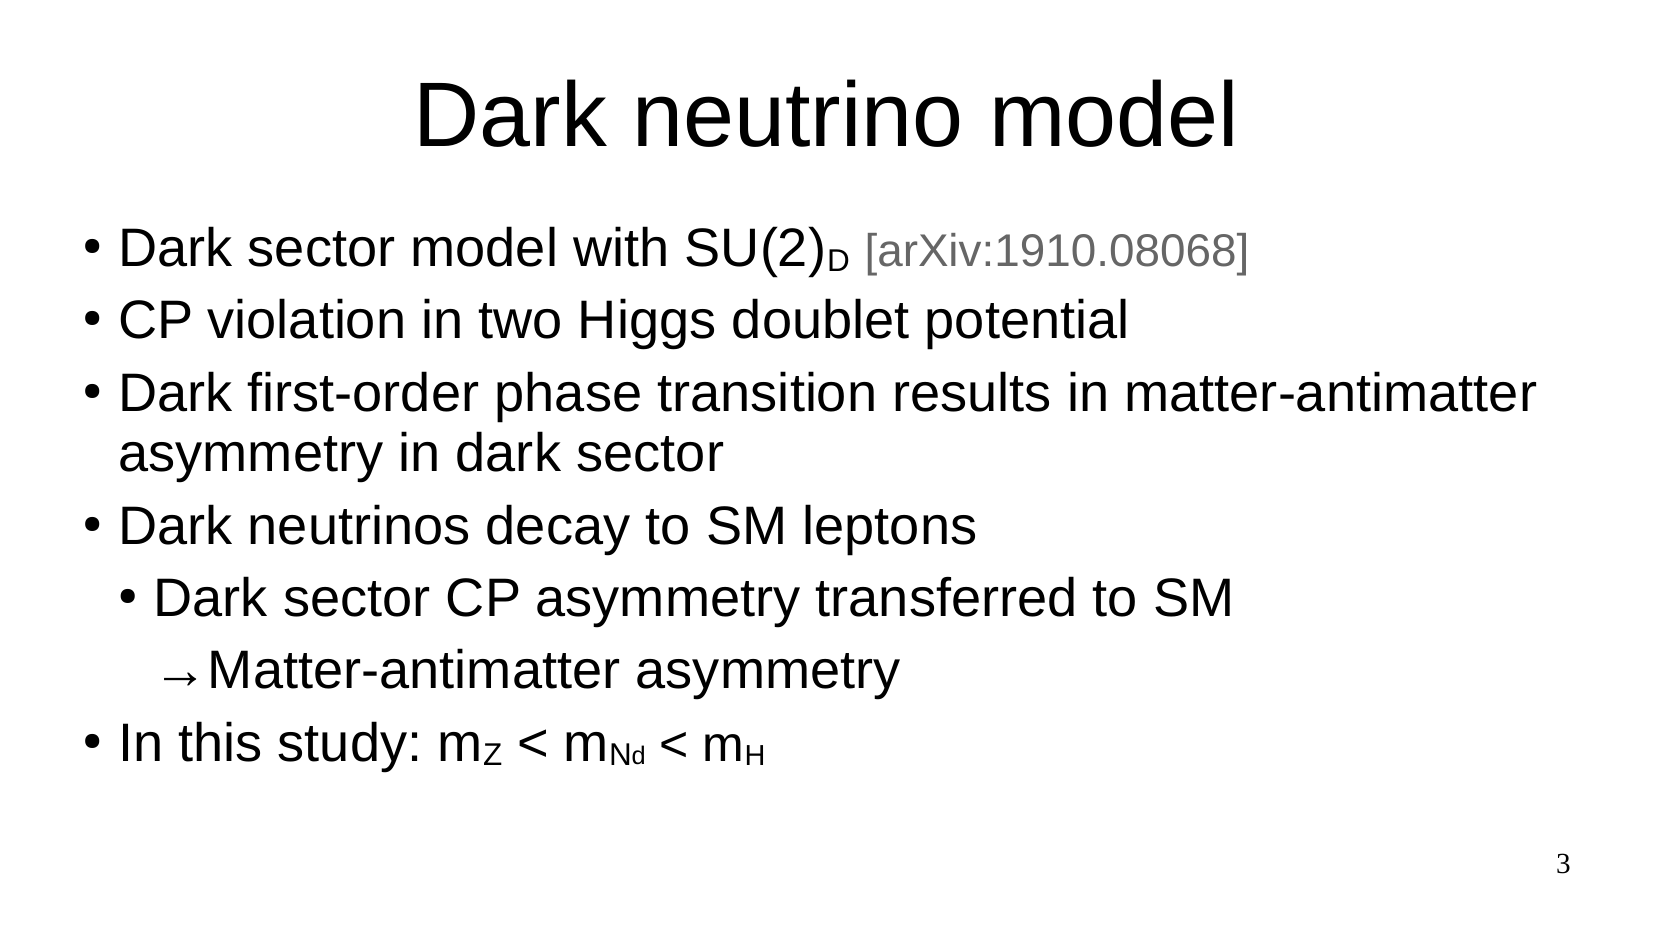

# Dark neutrino model
Dark sector model with SU(2)D [arXiv:1910.08068]
CP violation in two Higgs doublet potential
Dark first-order phase transition results in matter-antimatter asymmetry in dark sector
Dark neutrinos decay to SM leptons
Dark sector CP asymmetry transferred to SM
→Matter-antimatter asymmetry
In this study: mZ < mNd < mH
3